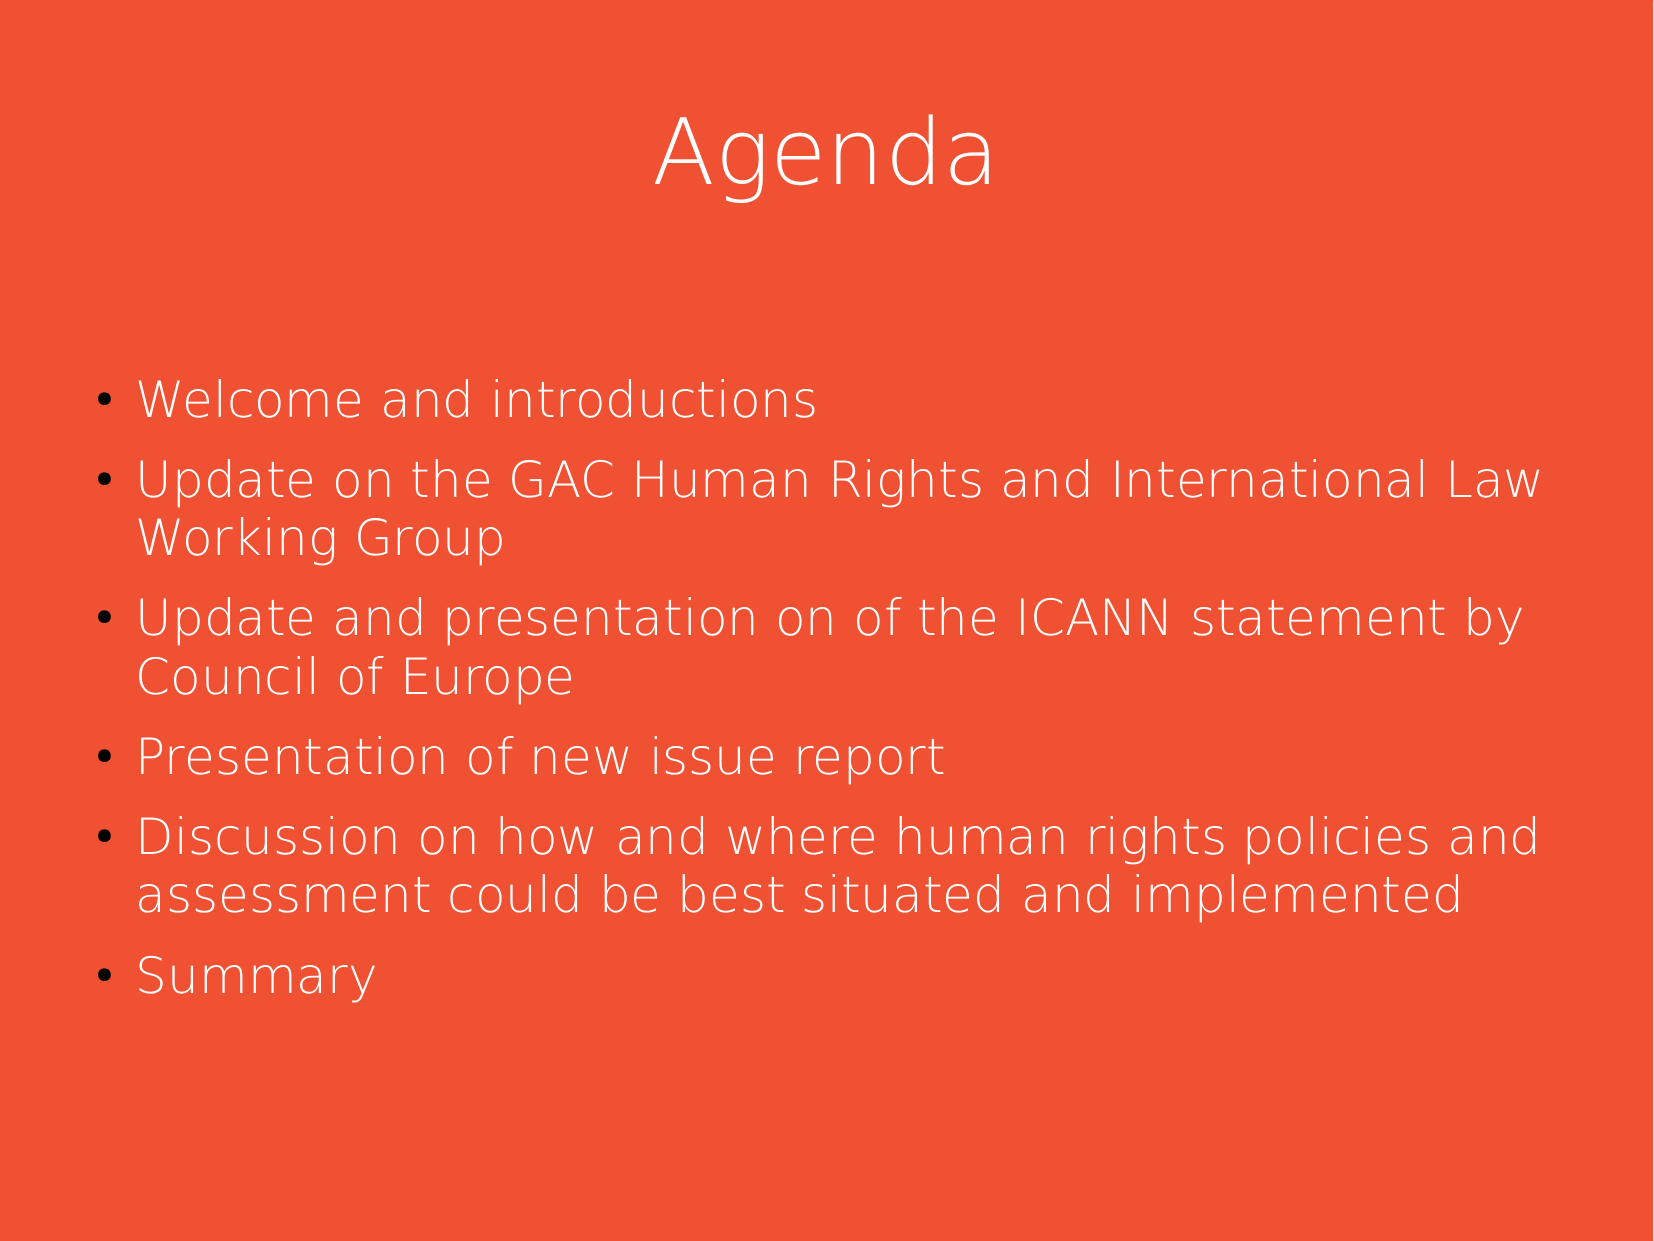

# Agenda
Welcome and introductions
Update on the GAC Human Rights and International Law Working Group
Update and presentation on of the ICANN statement by Council of Europe
Presentation of new issue report
Discussion on how and where human rights policies and assessment could be best situated and implemented
Summary